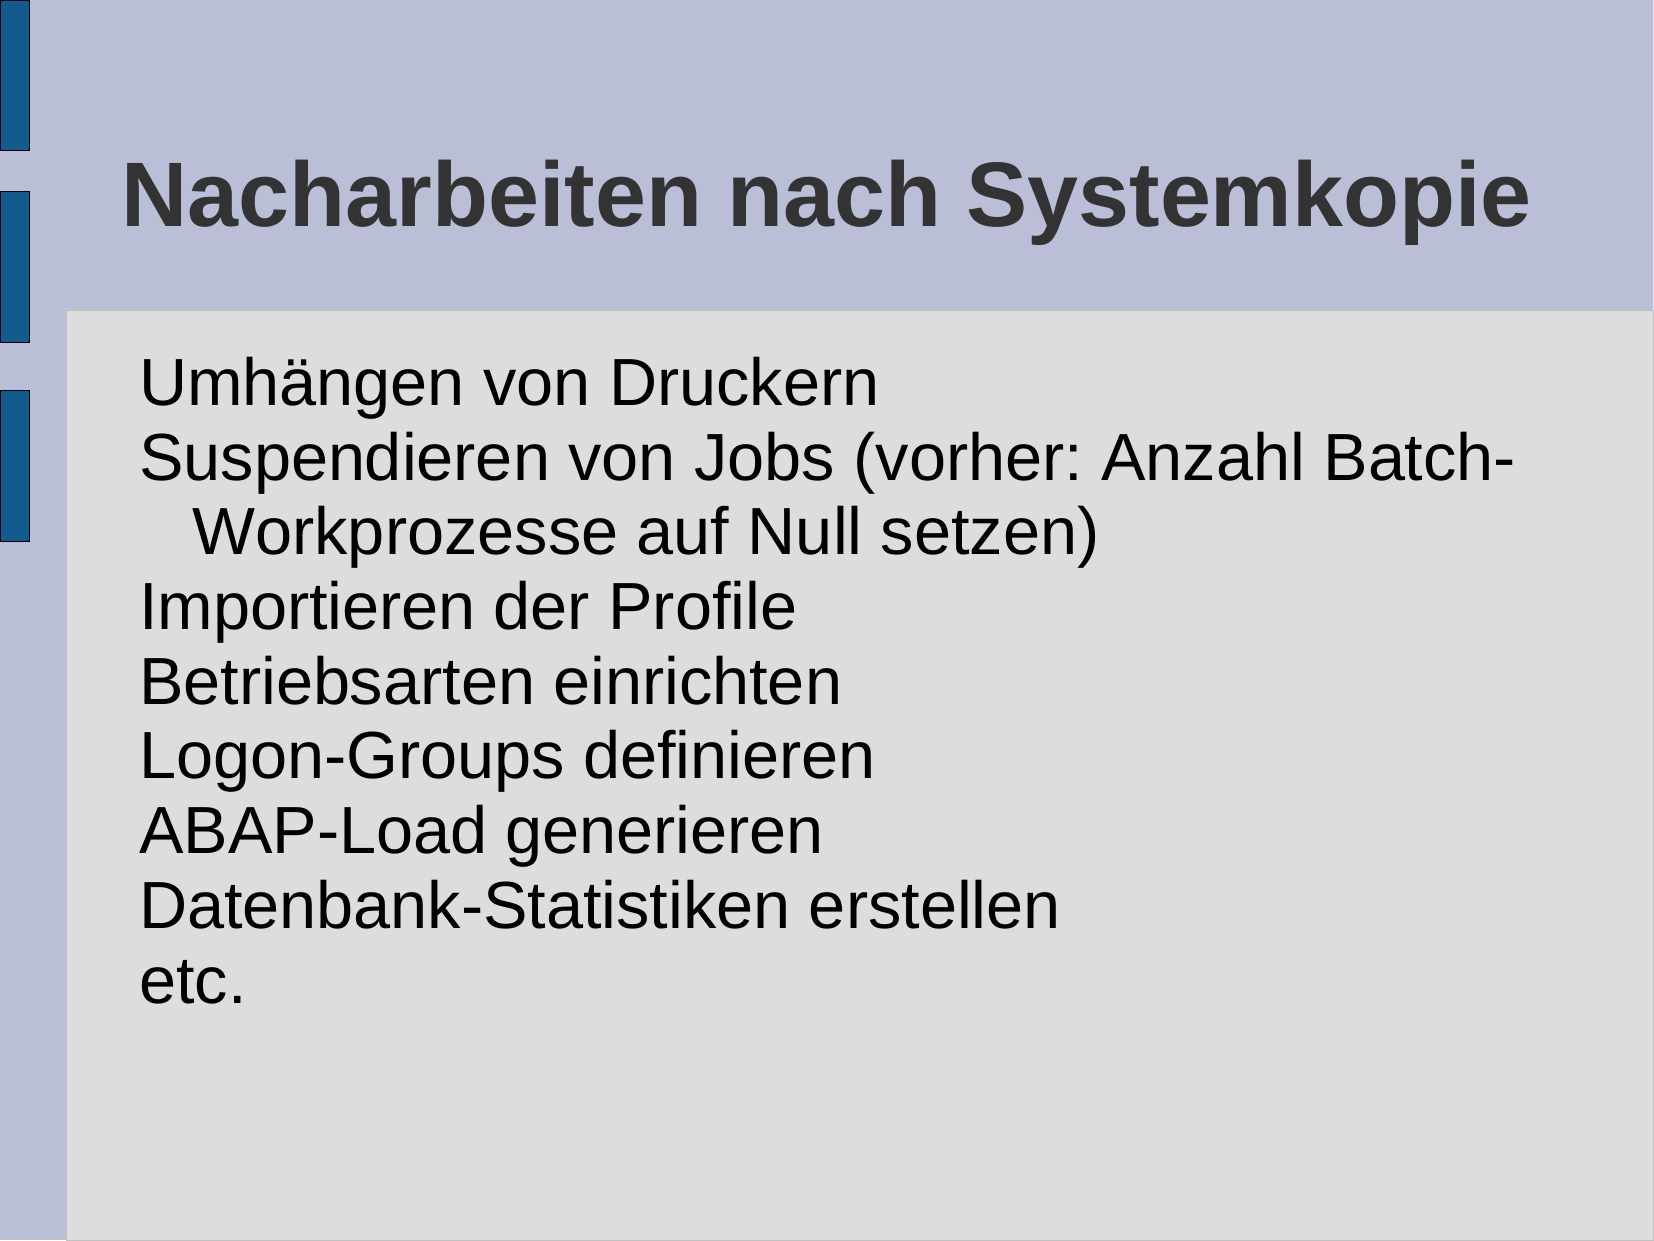

# Nacharbeiten nach Systemkopie
Umhängen von Druckern
Suspendieren von Jobs (vorher: Anzahl Batch-Workprozesse auf Null setzen)
Importieren der Profile
Betriebsarten einrichten
Logon-Groups definieren
ABAP-Load generieren
Datenbank-Statistiken erstellen
etc.